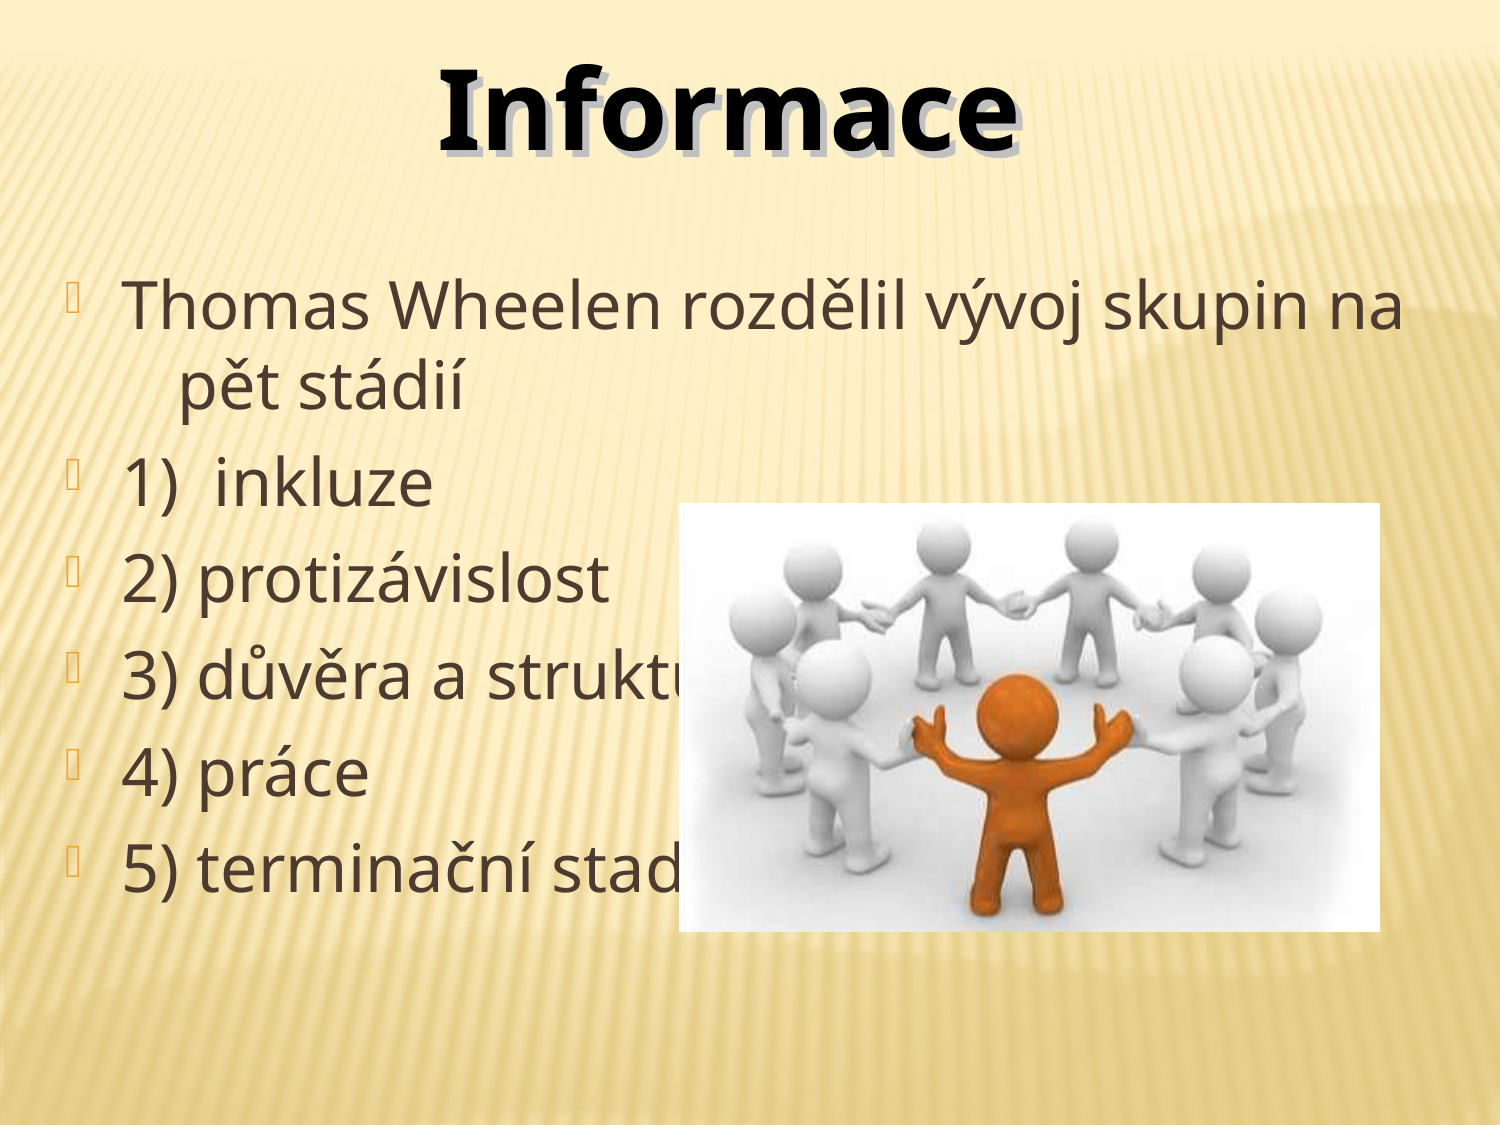

Informace
# Thomas Wheelen rozdělil vývoj skupin na pět stádií
1) inkluze
2) protizávislost
3) důvěra a struktura
4) práce
5) terminační stadium